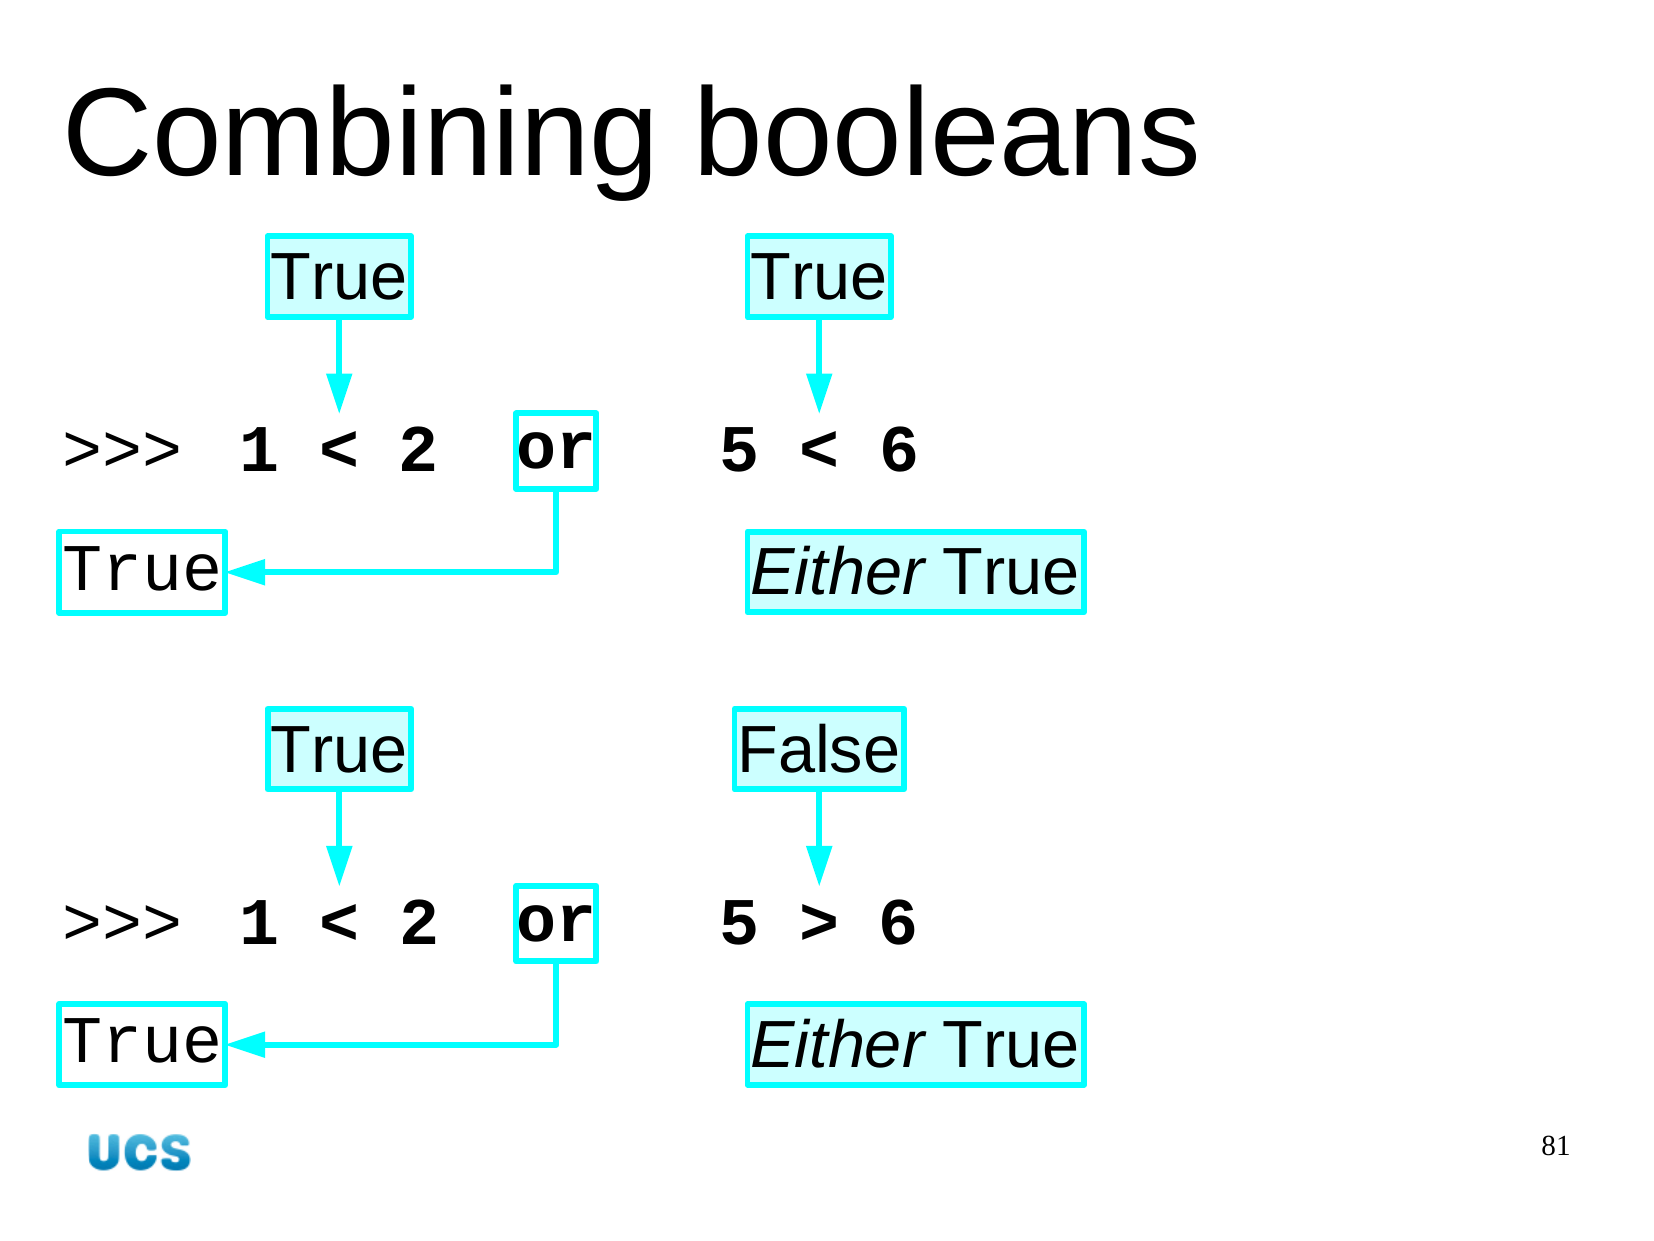

Combining booleans
True
True
>>>
1 < 2
or
5 < 6
True
Either True
True
False
>>>
1 < 2
or
5 > 6
True
Either True
81